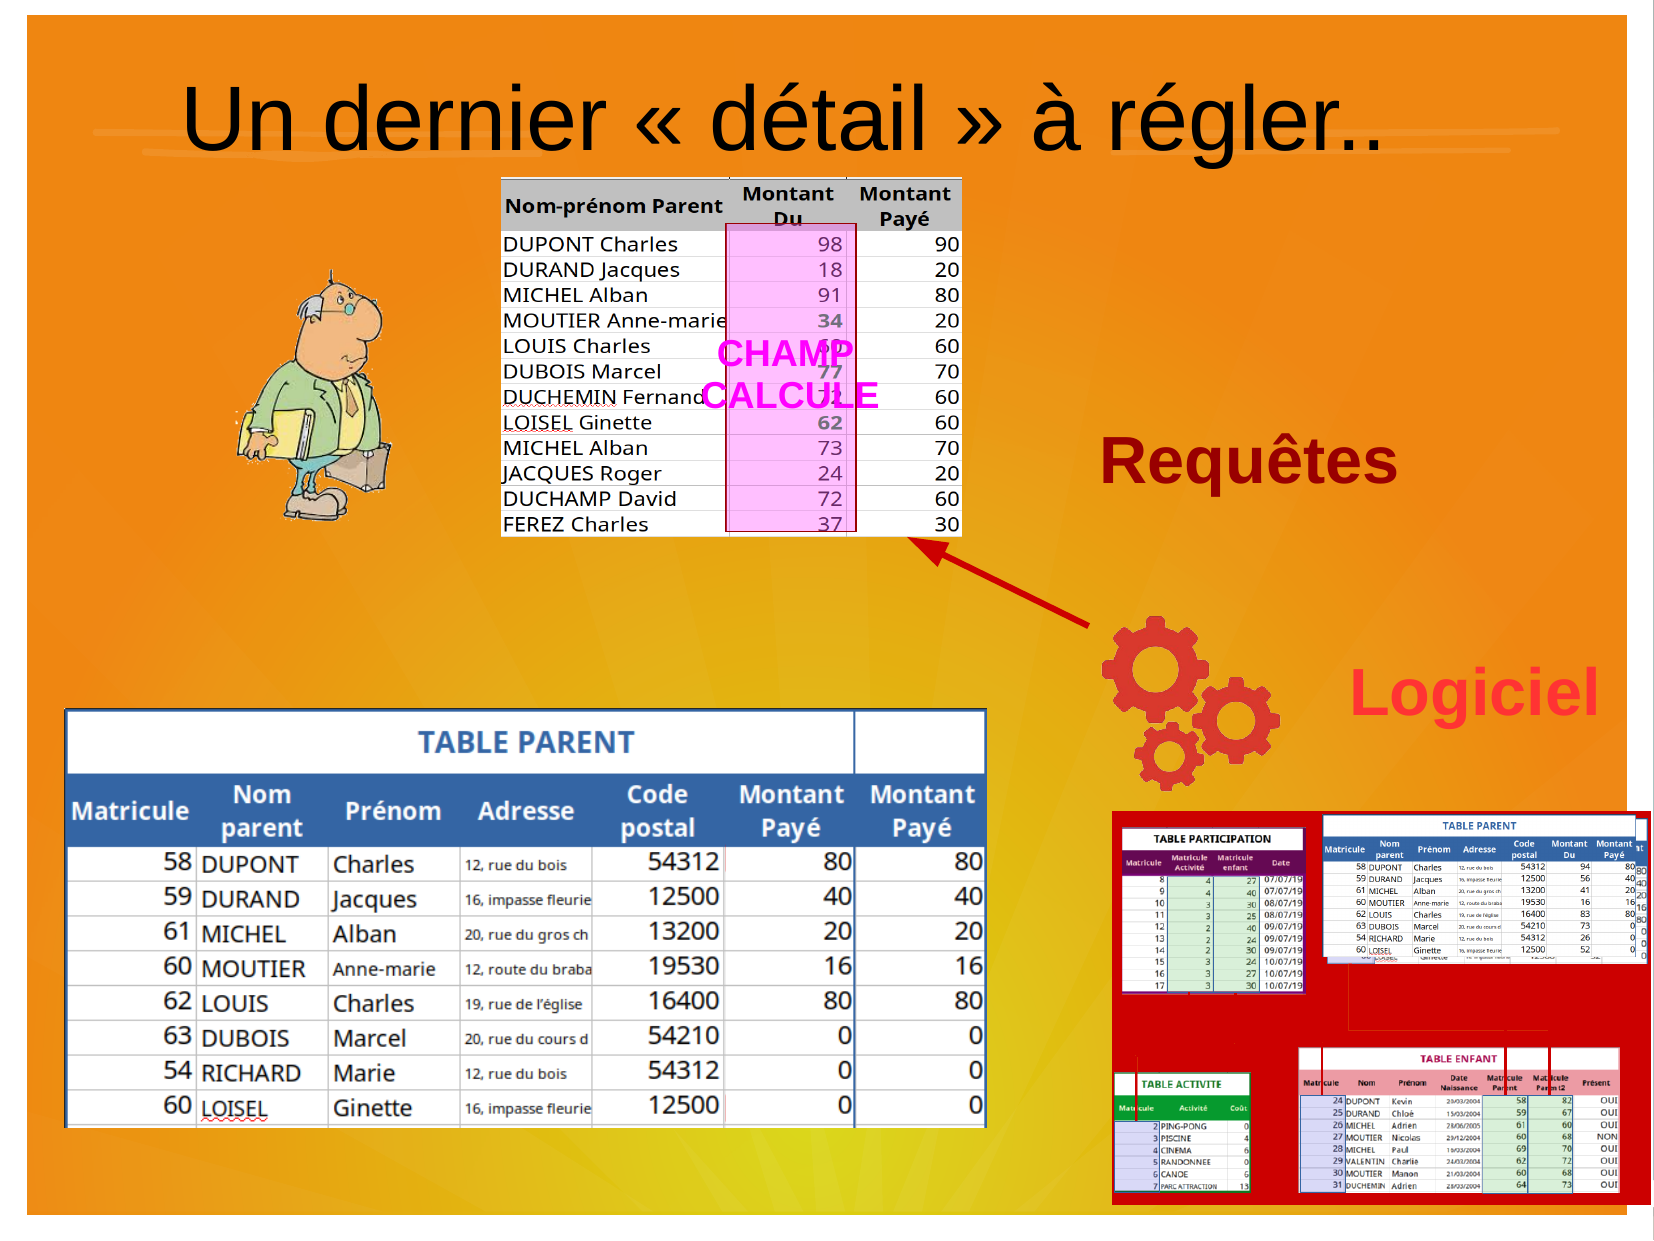

# Un dernier « détail » à régler..
CHAMP
CALCULE
Requêtes
Logiciel